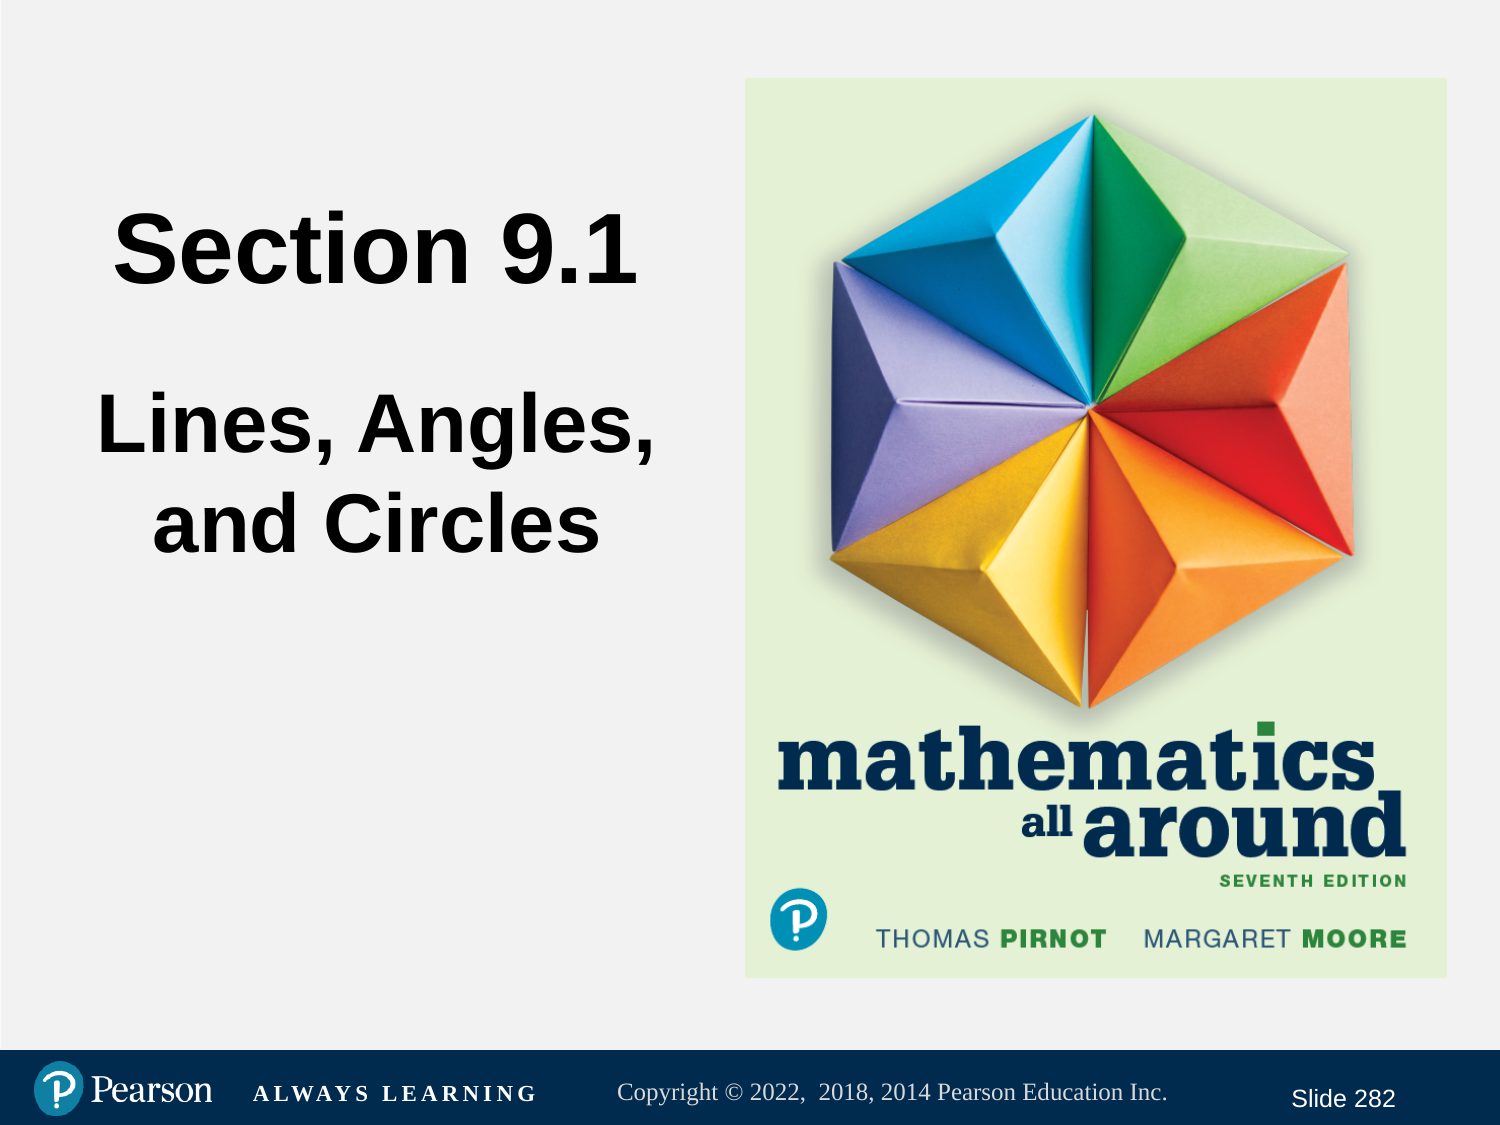

Section 9.1
# Lines, Angles, and Circles